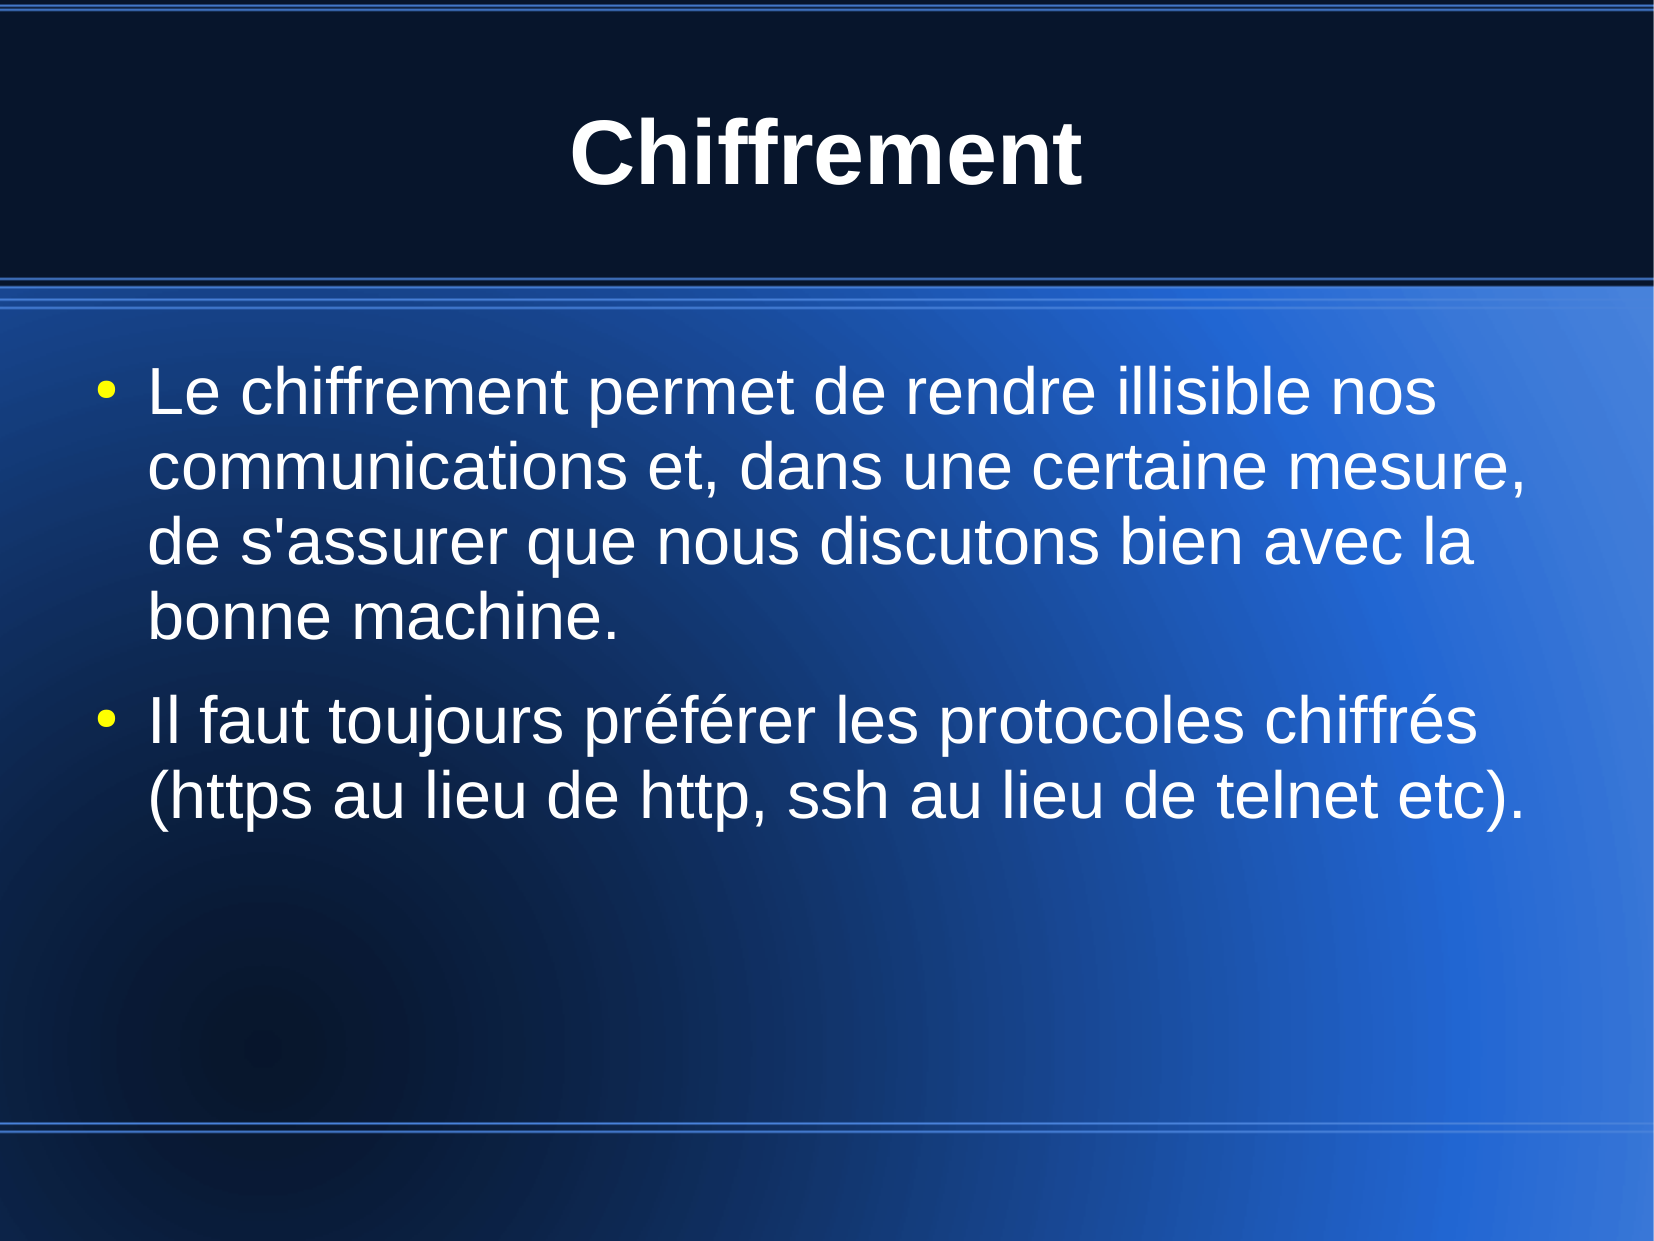

# Chiffrement
Le chiffrement permet de rendre illisible nos communications et, dans une certaine mesure, de s'assurer que nous discutons bien avec la bonne machine.
Il faut toujours préférer les protocoles chiffrés (https au lieu de http, ssh au lieu de telnet etc).